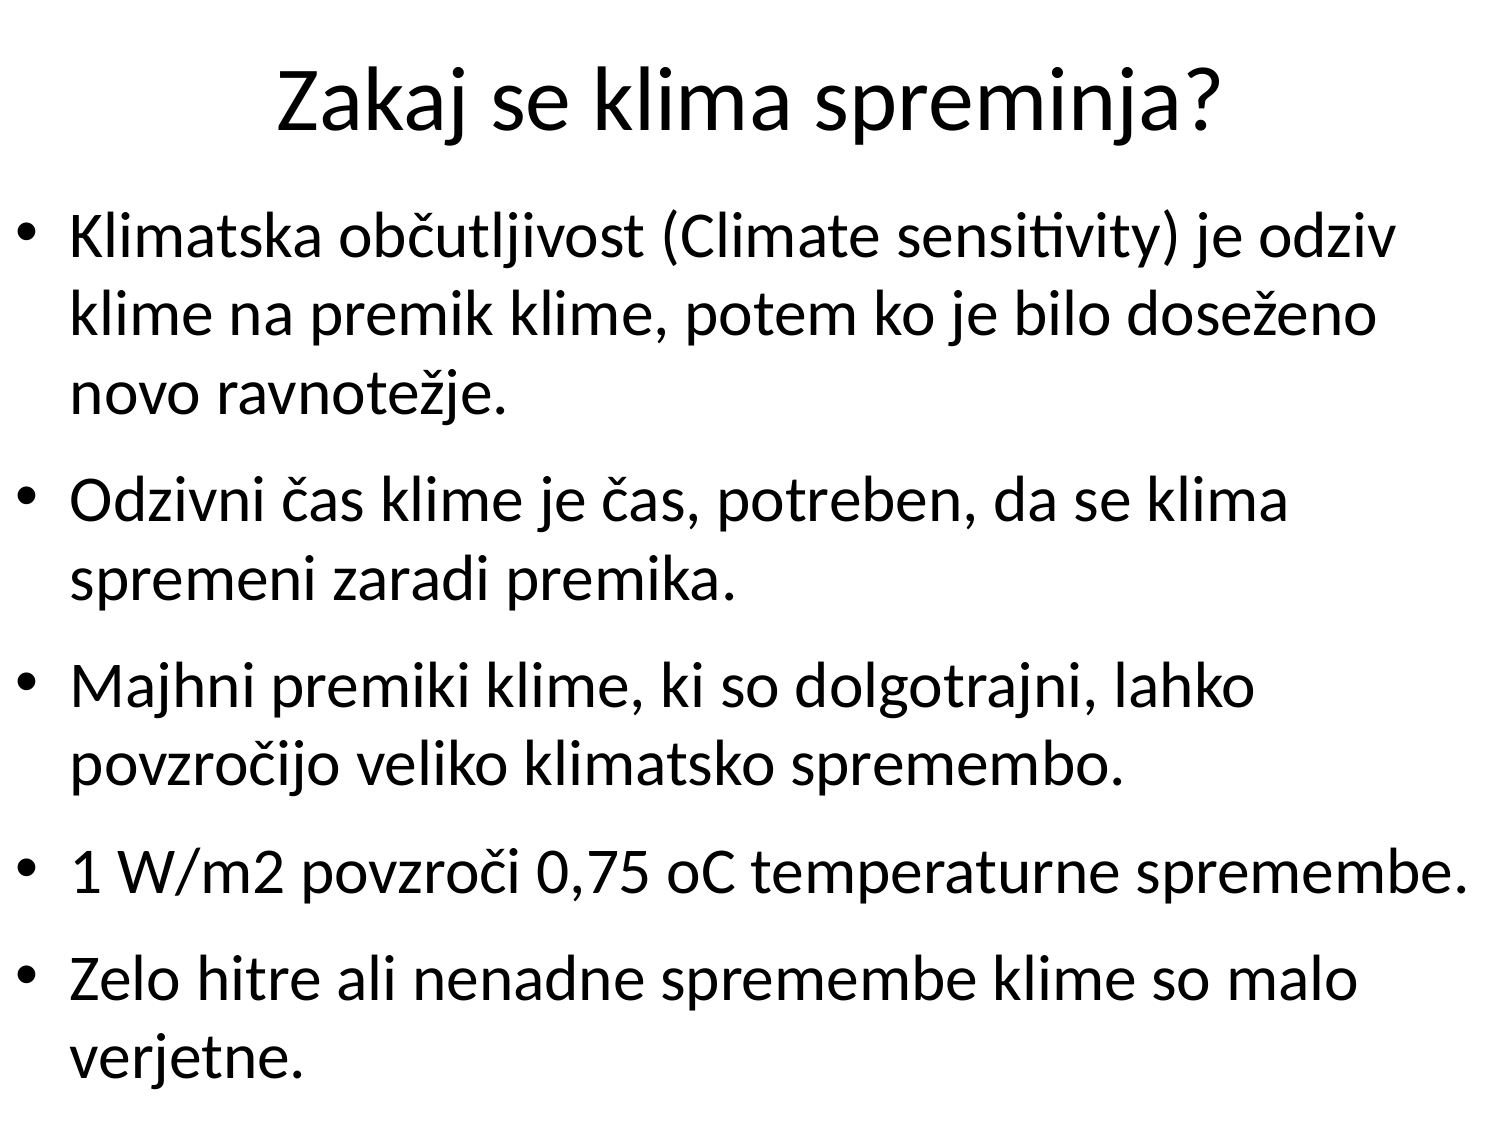

# Zakaj se klima spreminja?
Klimatska občutljivost (Climate sensitivity) je odziv klime na premik klime, potem ko je bilo doseženo novo ravnotežje.
Odzivni čas klime je čas, potreben, da se klima spremeni zaradi premika.
Majhni premiki klime, ki so dolgotrajni, lahko povzročijo veliko klimatsko spremembo.
1 W/m2 povzroči 0,75 oC temperaturne spremembe.
Zelo hitre ali nenadne spremembe klime so malo verjetne.